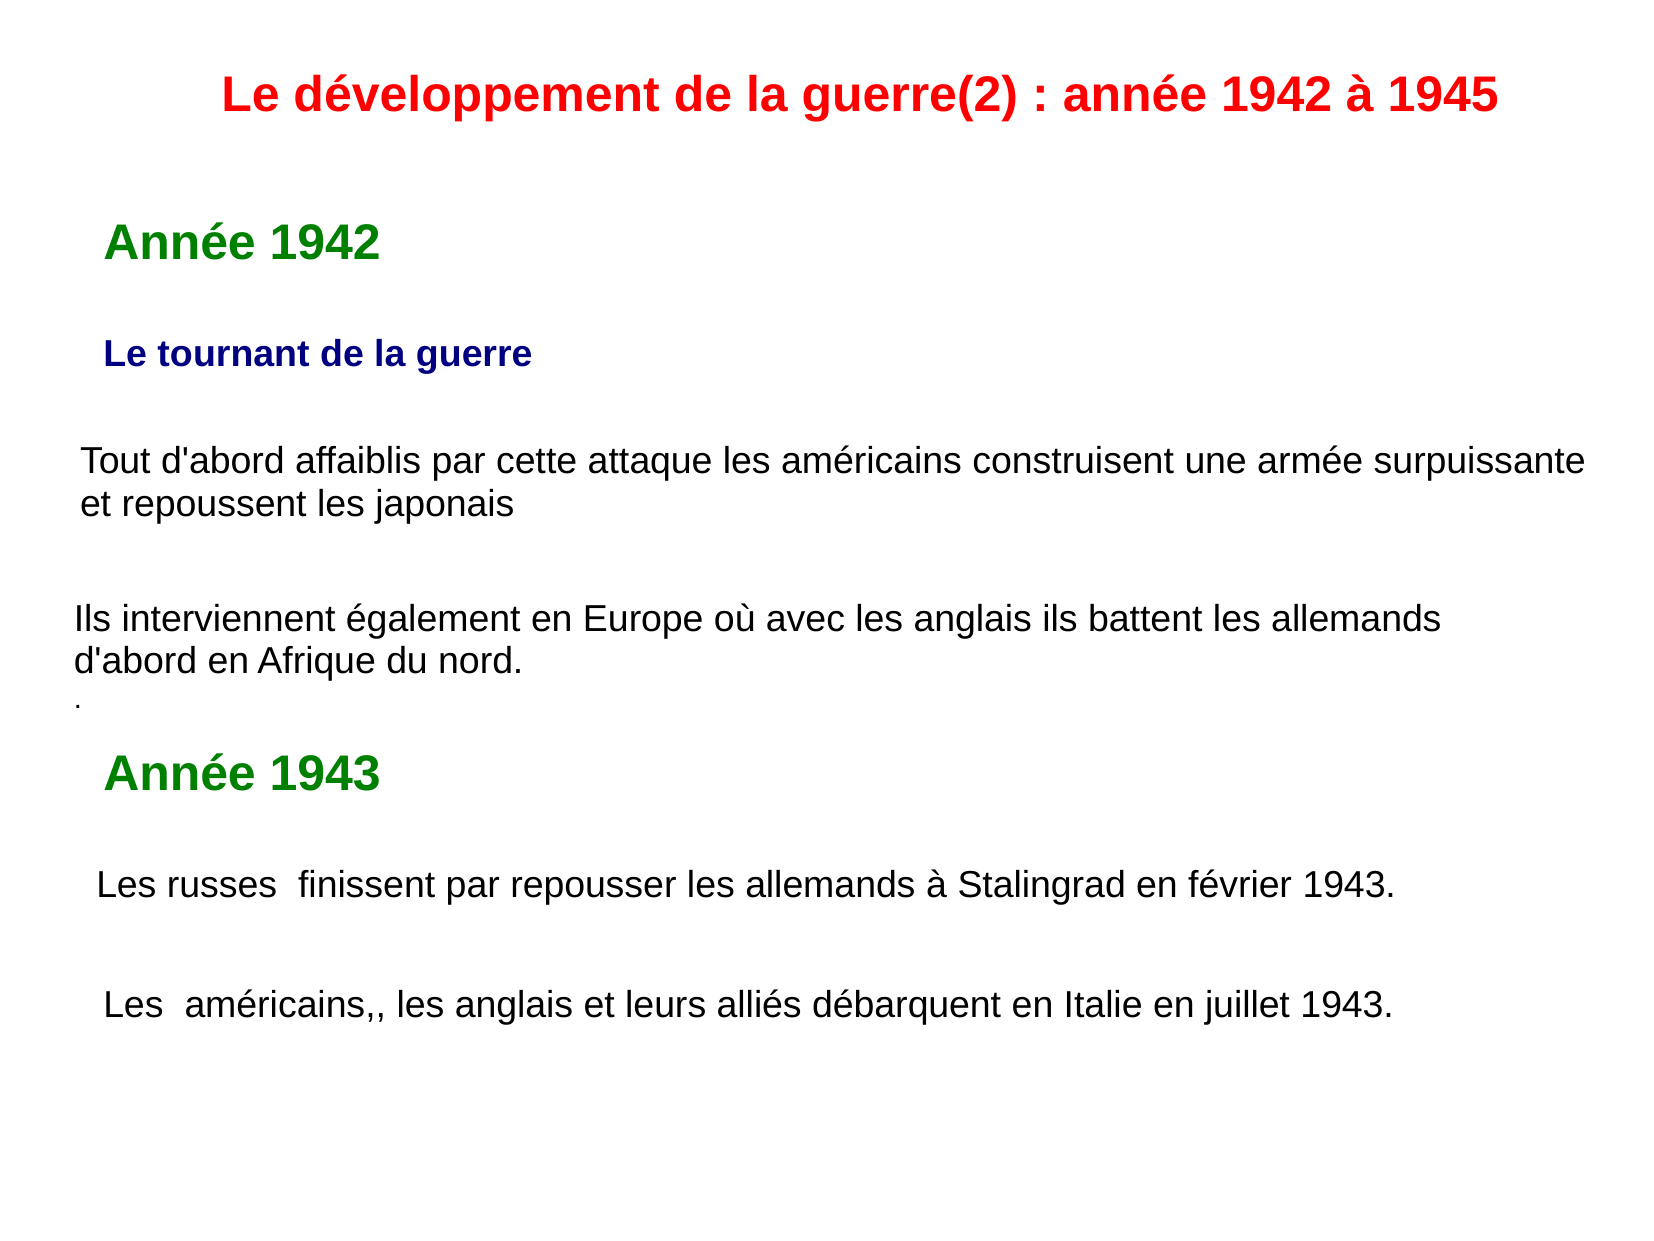

Le développement de la guerre(2) : année 1942 à 1945
Année 1942
Le tournant de la guerre
Tout d'abord affaiblis par cette attaque les américains construisent une armée surpuissante et repoussent les japonais
Ils interviennent également en Europe où avec les anglais ils battent les allemands d'abord en Afrique du nord.
.
Année 1943
Les russes finissent par repousser les allemands à Stalingrad en février 1943.
Les américains,, les anglais et leurs alliés débarquent en Italie en juillet 1943.